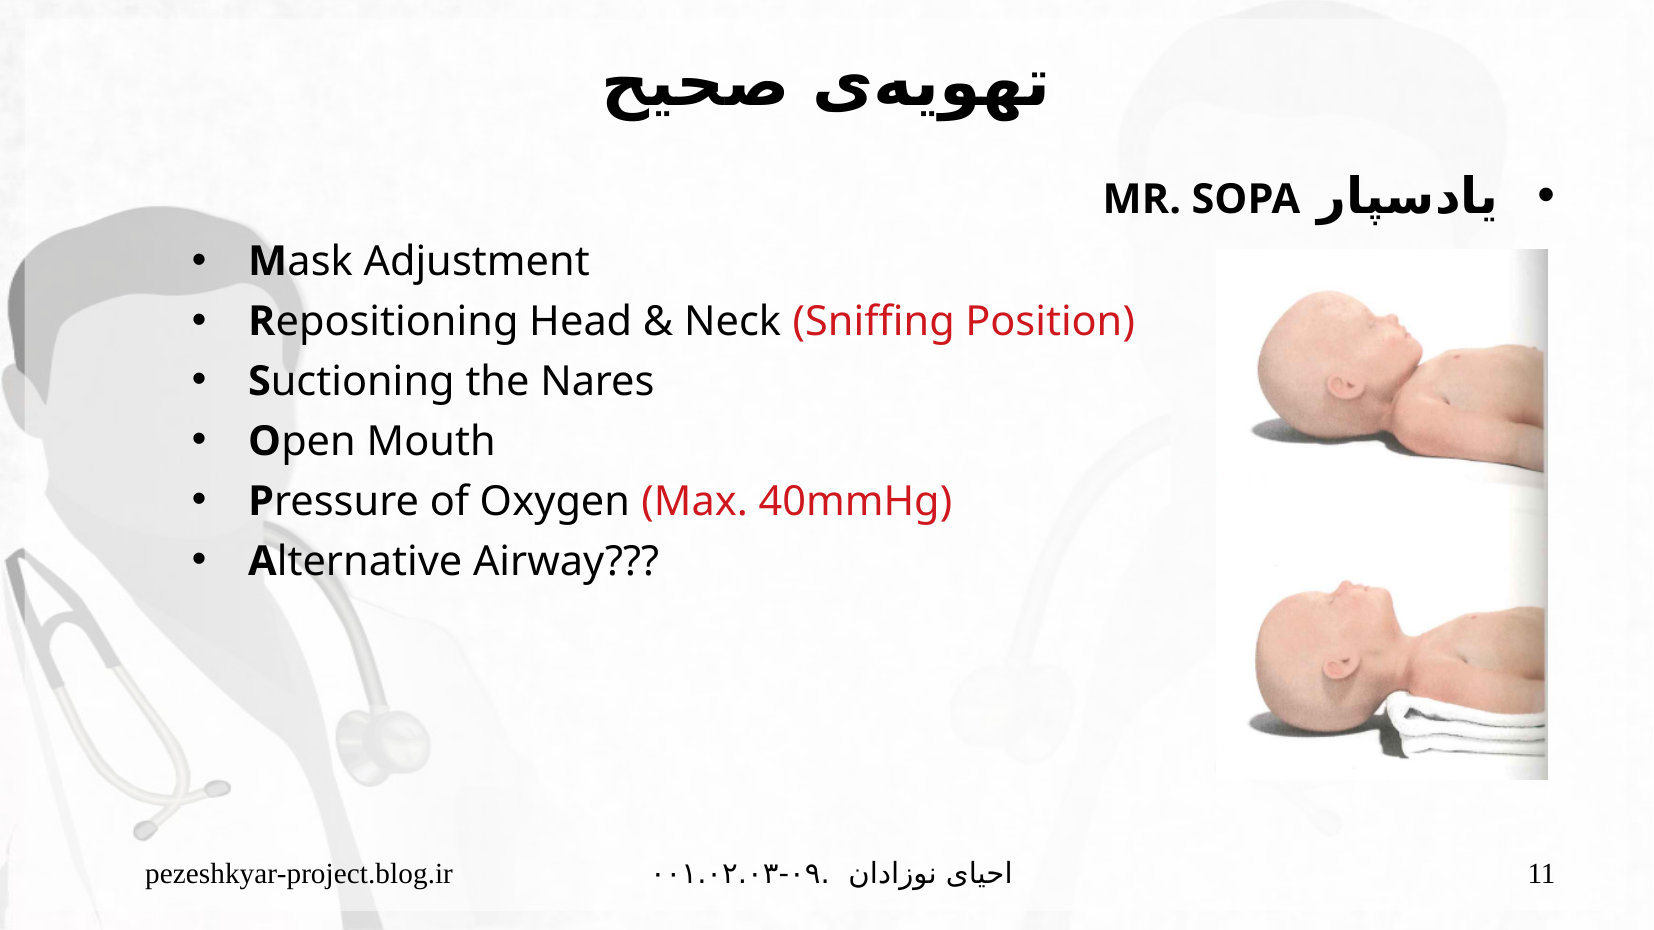

# تهویه‌ی صحیح
یادسپار MR. SOPA
Mask Adjustment
Repositioning Head & Neck (Sniffing Position)
Suctioning the Nares
Open Mouth
Pressure of Oxygen (Max. 40mmHg)
Alternative Airway???
pezeshkyar-project.blog.ir
۰۰۱.۰۲.۰۳-۰۹. احیای نوزادان
11